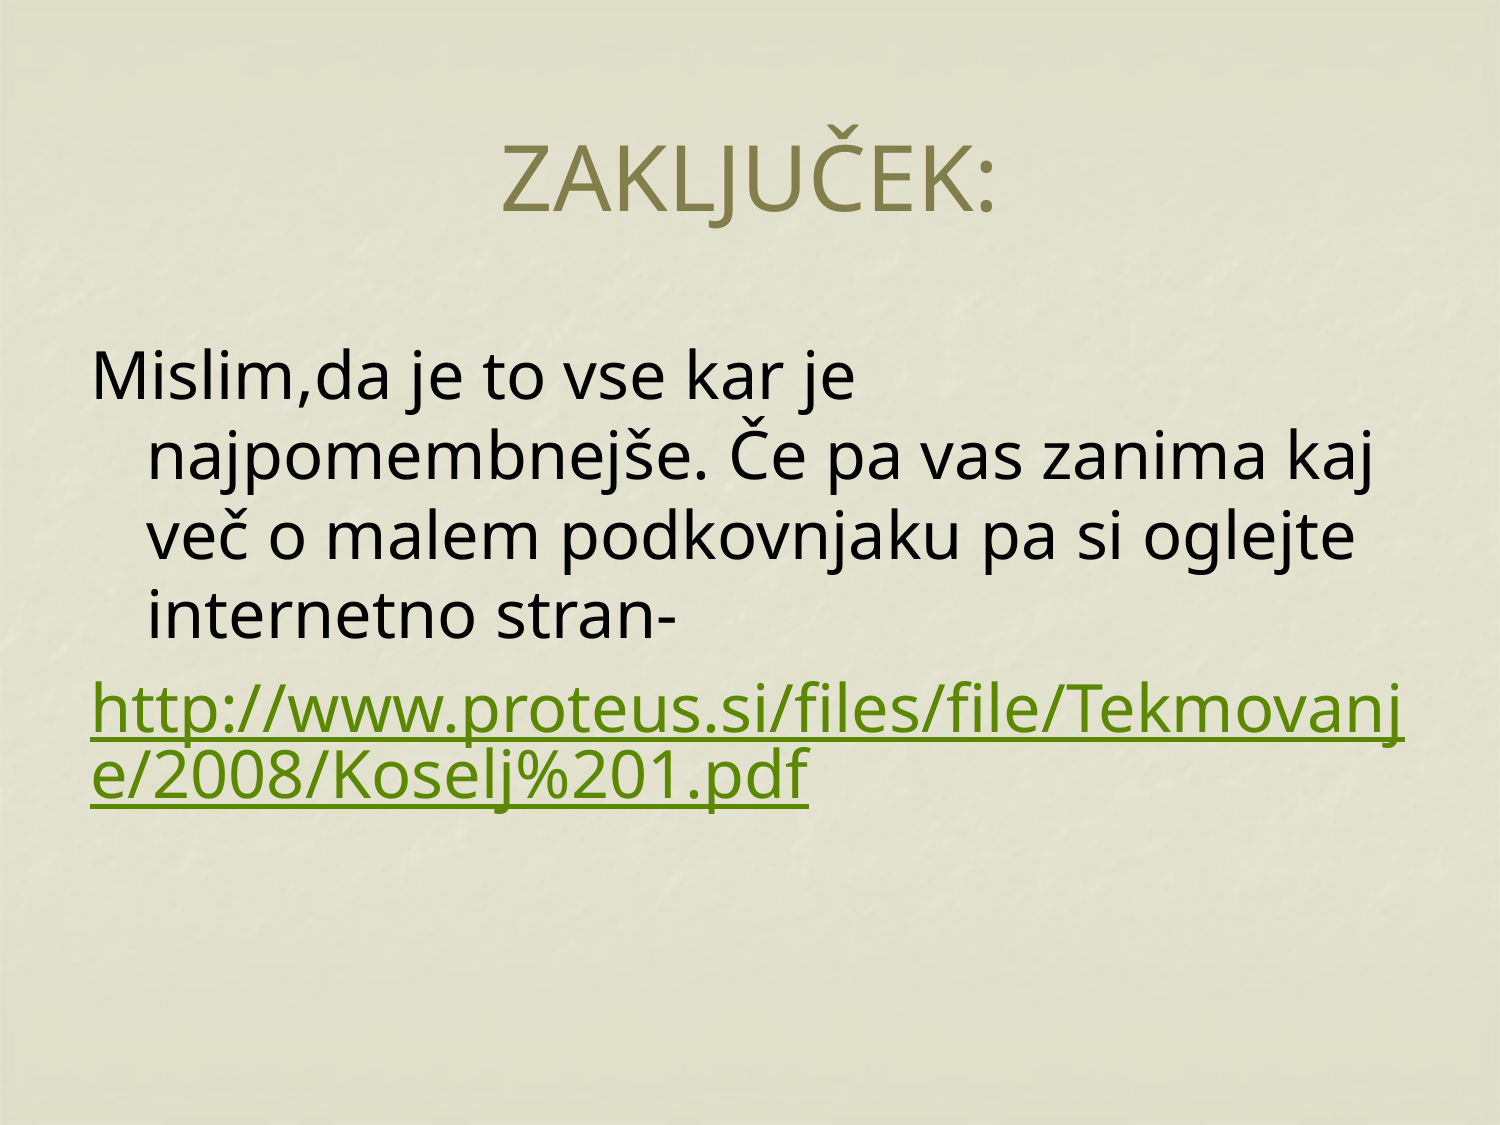

# ZAKLJUČEK:
Mislim,da je to vse kar je najpomembnejše. Če pa vas zanima kaj več o malem podkovnjaku pa si oglejte internetno stran-
http://www.proteus.si/files/file/Tekmovanje/2008/Koselj%201.pdf